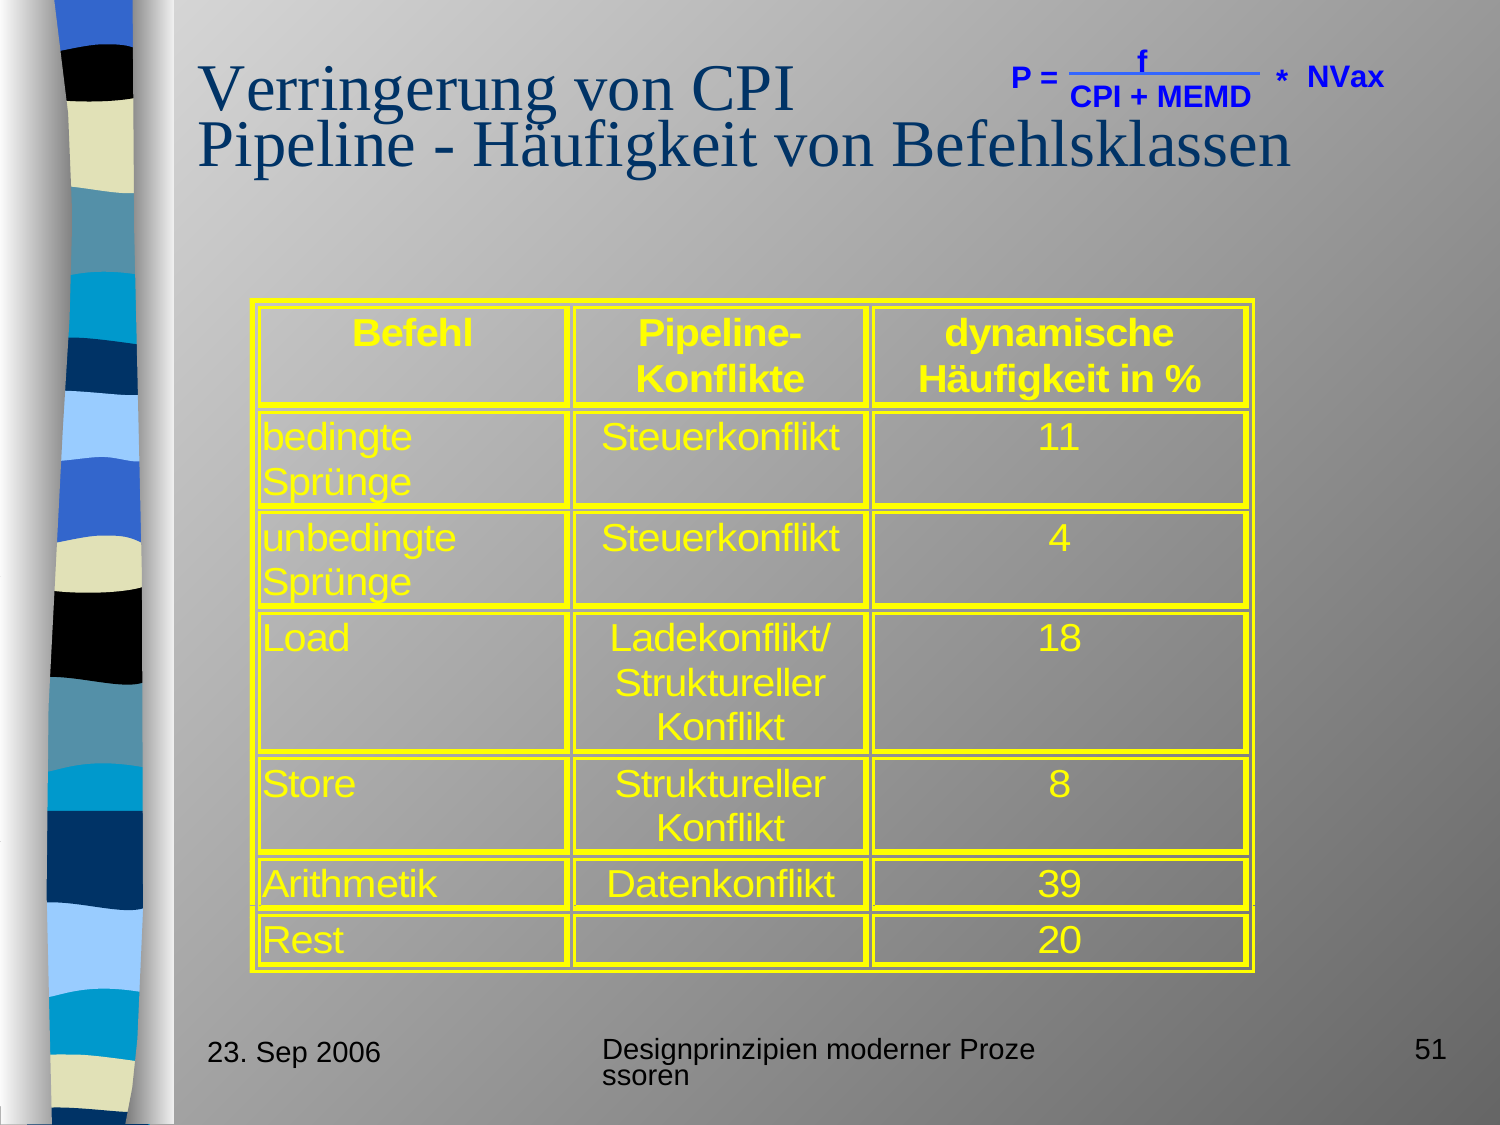

# Verringerung von CPI Pipeline - Häufigkeit von Befehlsklassen
Designprinzipien moderner Prozessoren
51